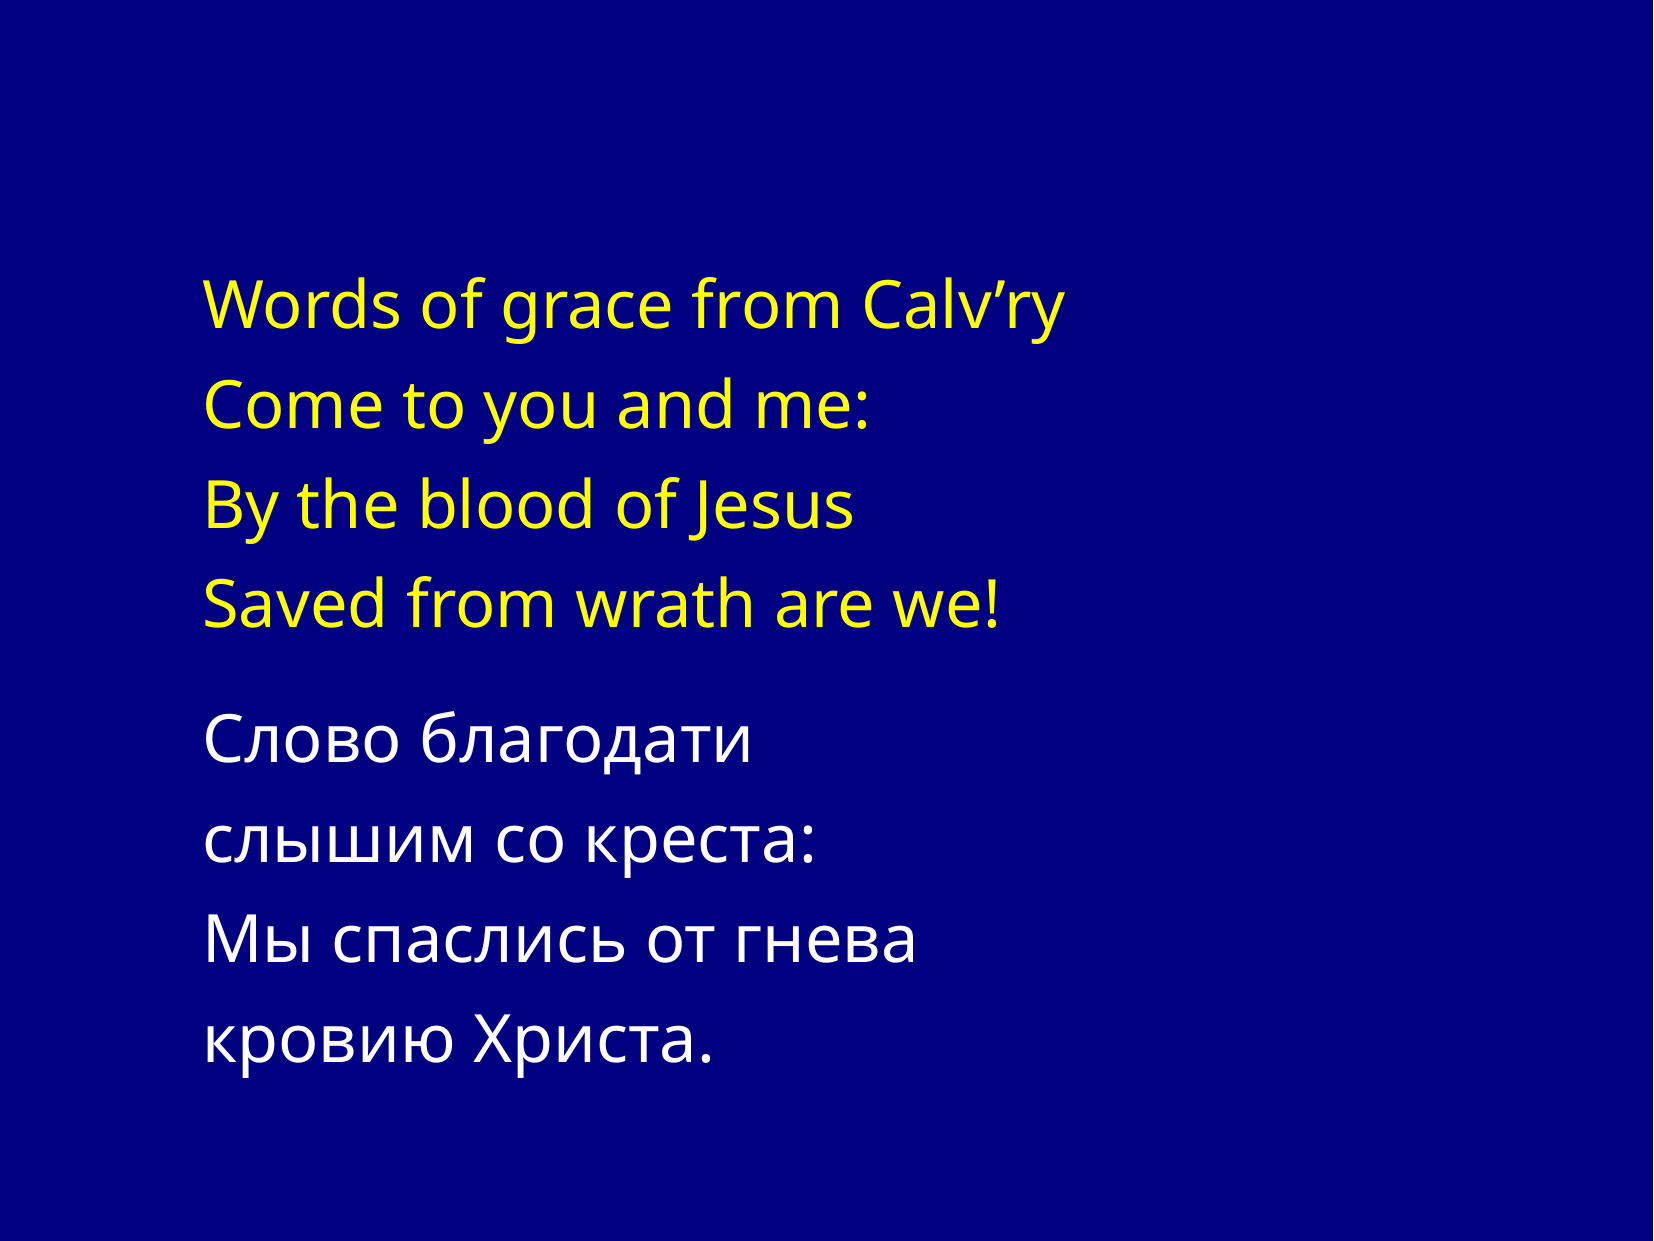

Words of grace from Calv’ry
	Come to you and me:
	By the blood of Jesus
	Saved from wrath are we!
	Слово благодати
	слышим со креста:
	Мы спаслись от гнева
	кровию Христа.